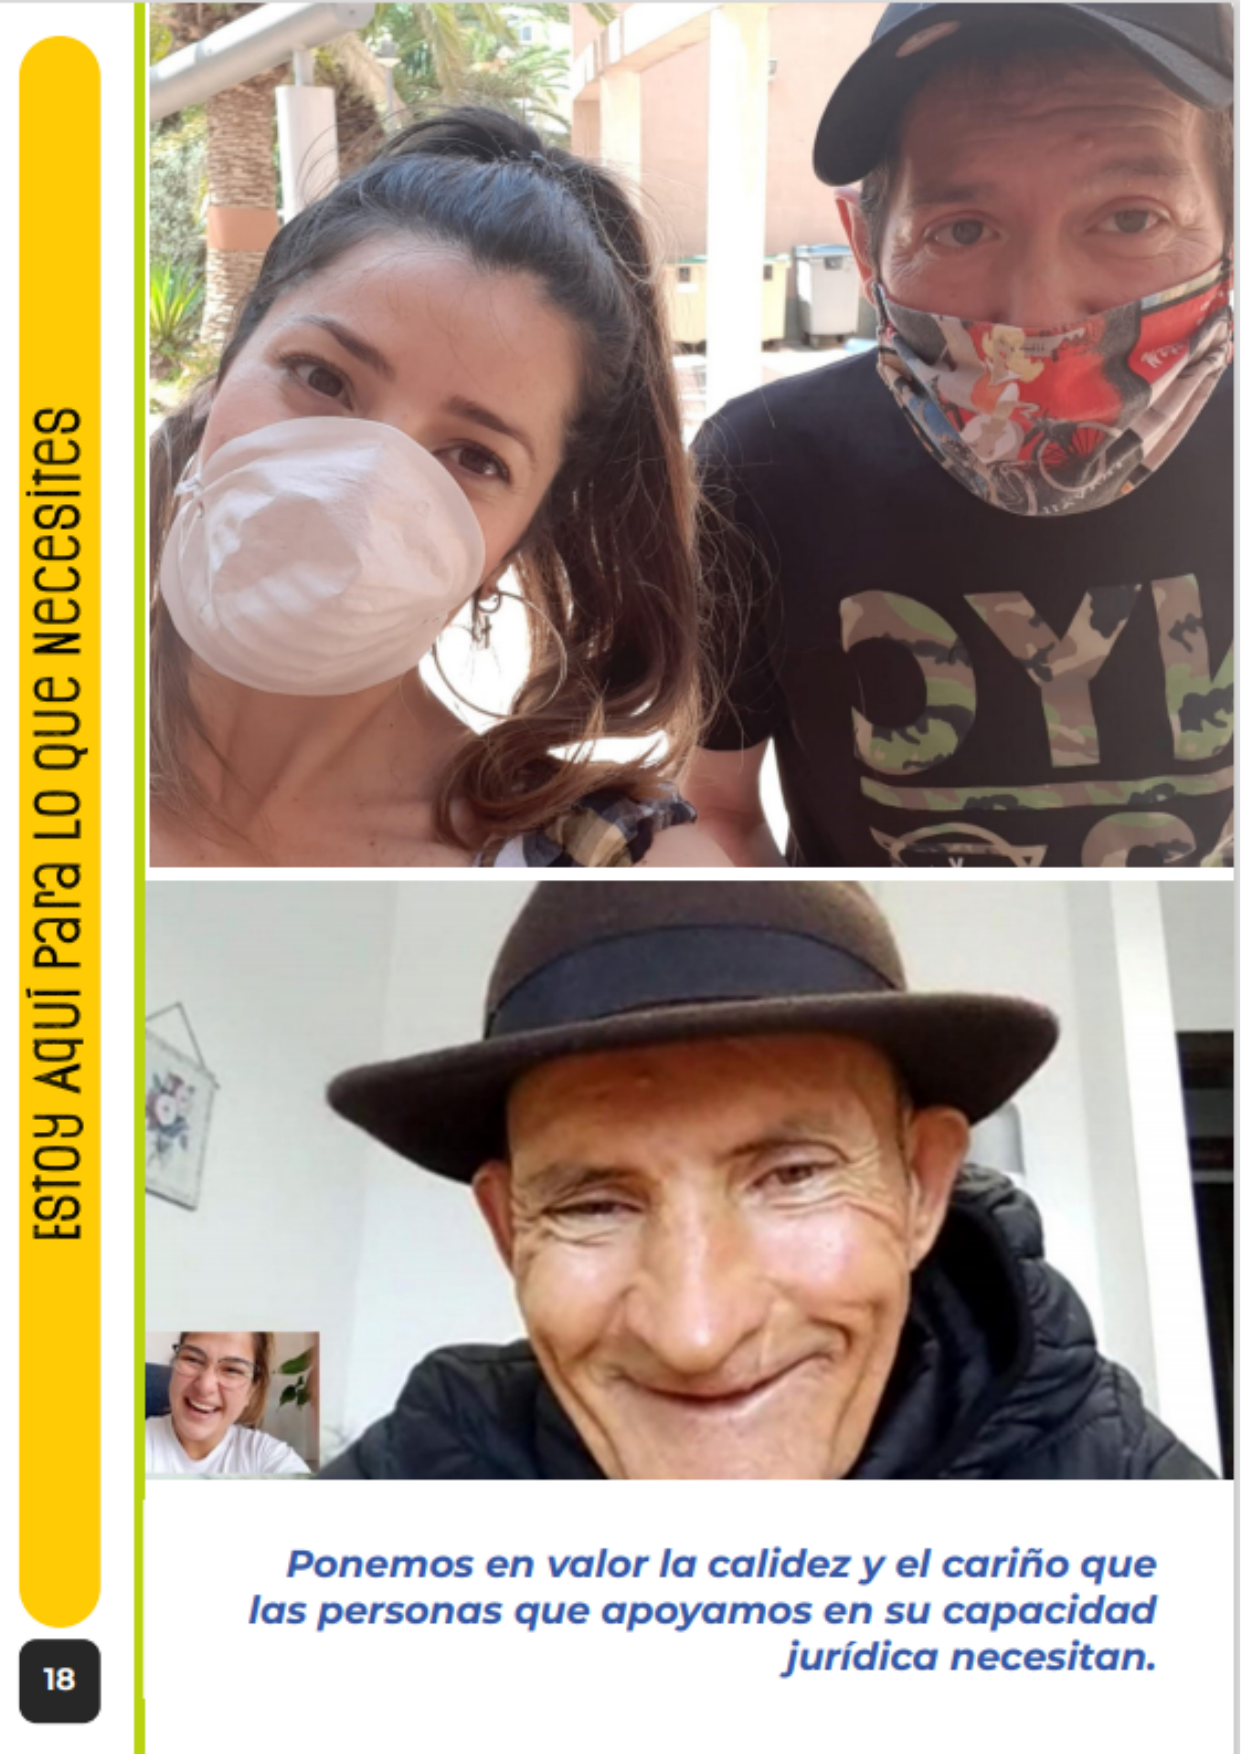

Ponemos en valor la calidez y el cariño que
las personas que apoyamos en su capacidad
jurídica necesitan.
18